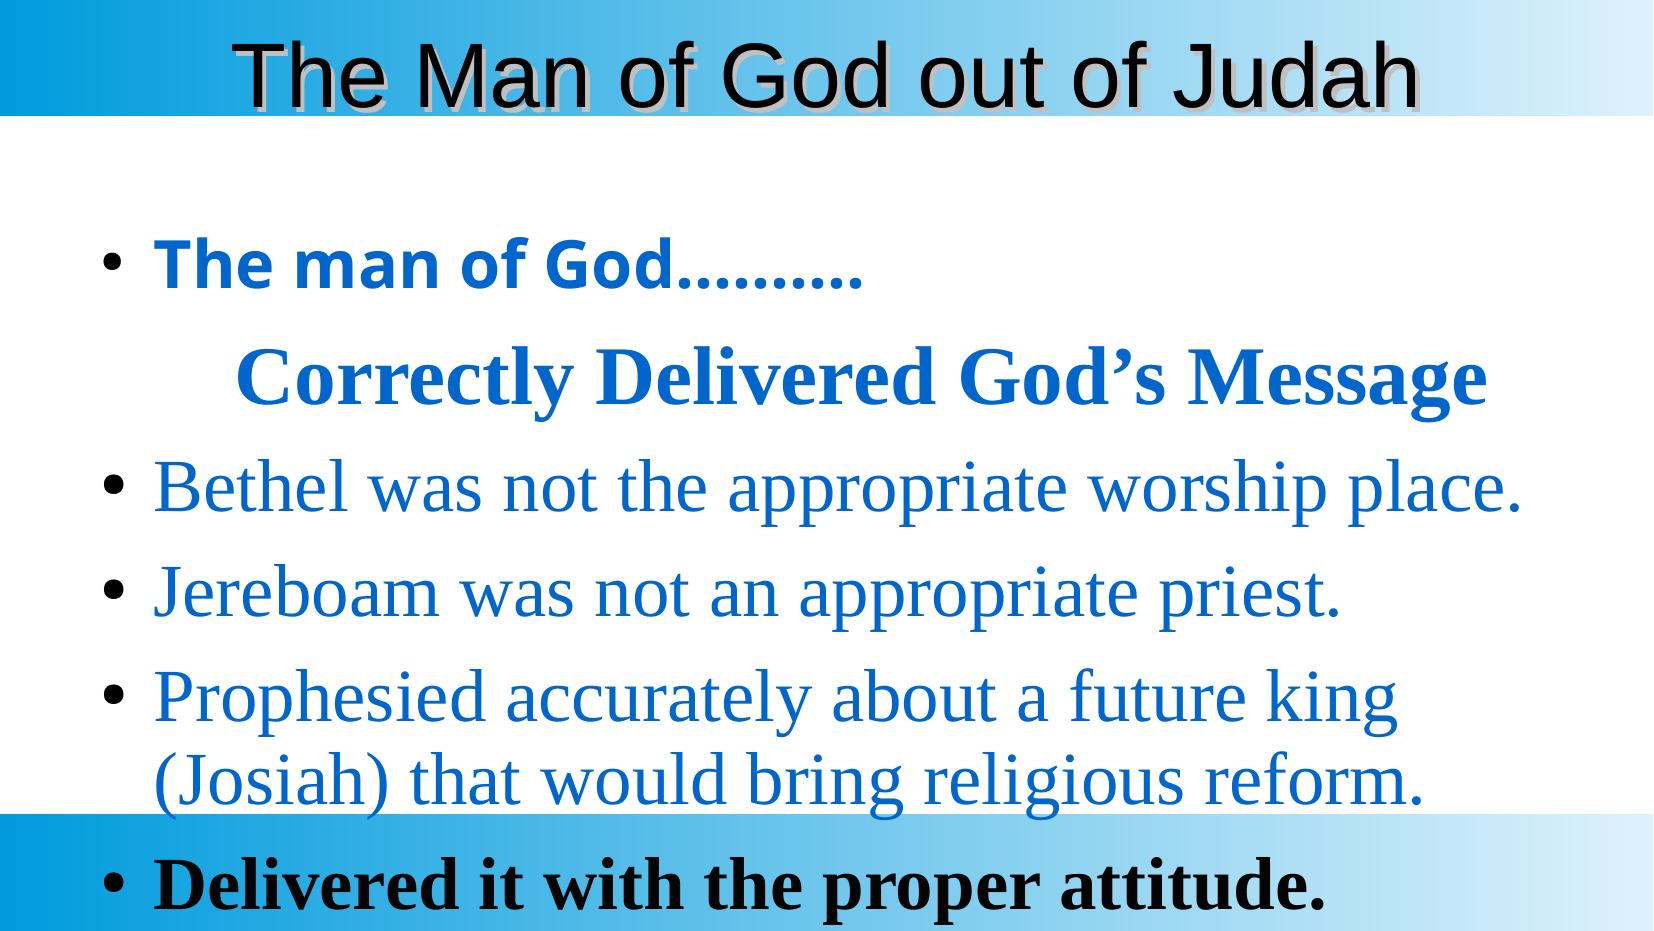

# The Man of God out of Judah
The man of God……….
Correctly Delivered God’s Message
Bethel was not the appropriate worship place.
Jereboam was not an appropriate priest.
Prophesied accurately about a future king (Josiah) that would bring religious reform.
Delivered it with the proper attitude.